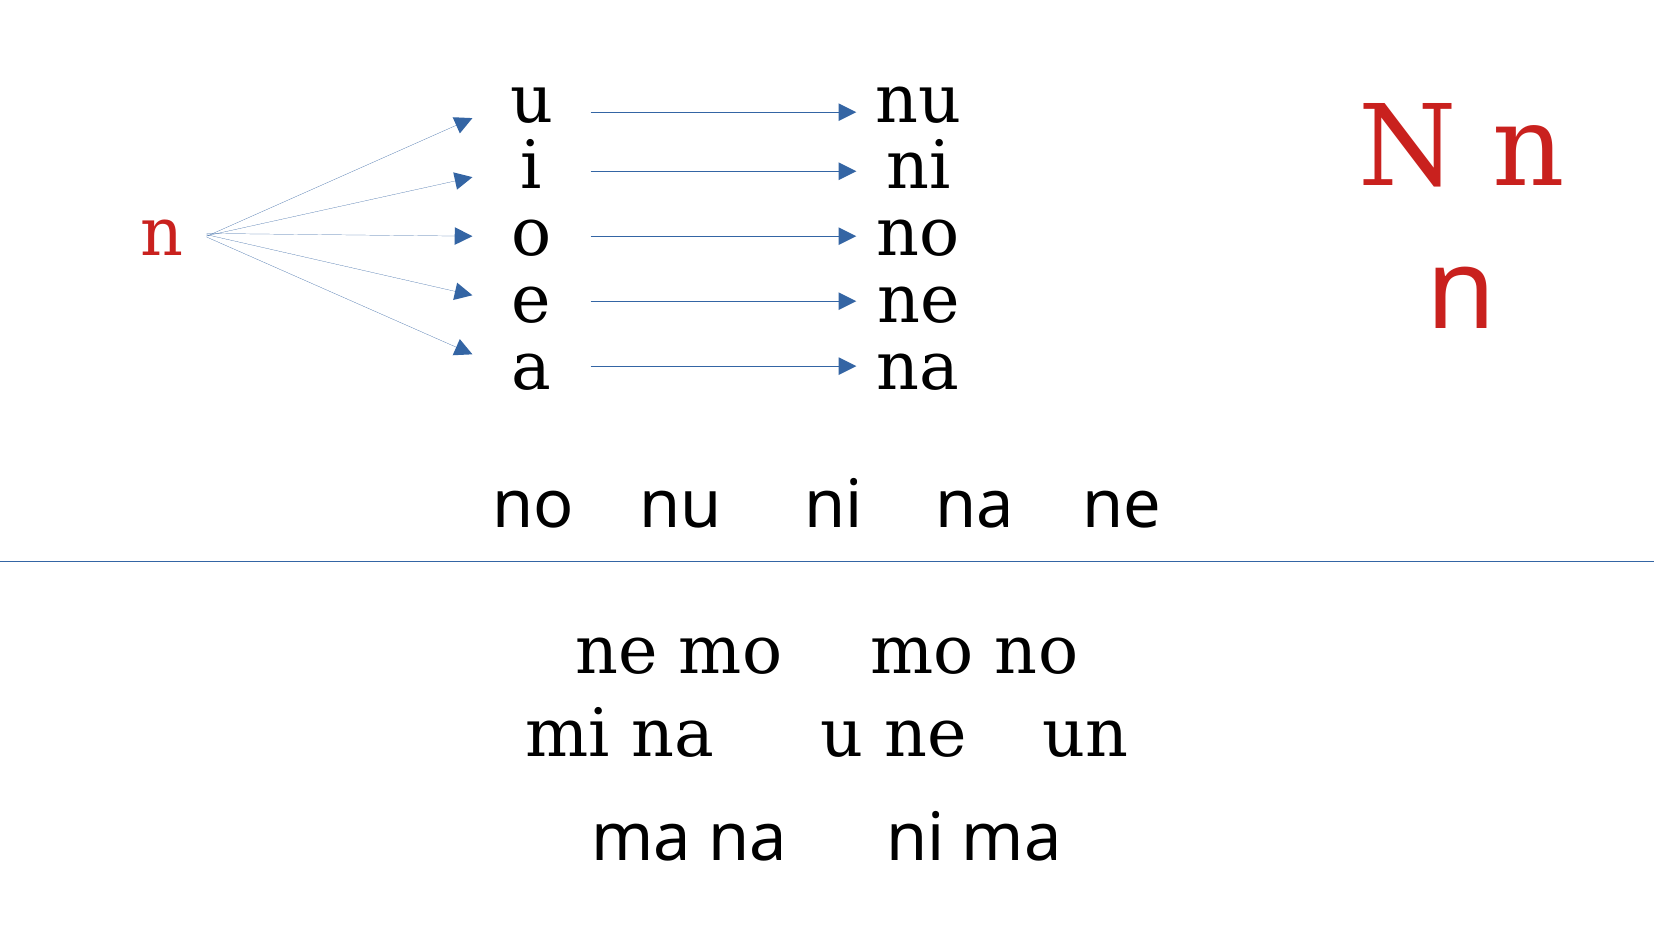

n
u
i
o
e
a
nu
ni
no
ne
na
N n
n
no 	nu	 ni 	na 	ne
ne mo		mo no
mi na		u ne		un
ma na		ni ma